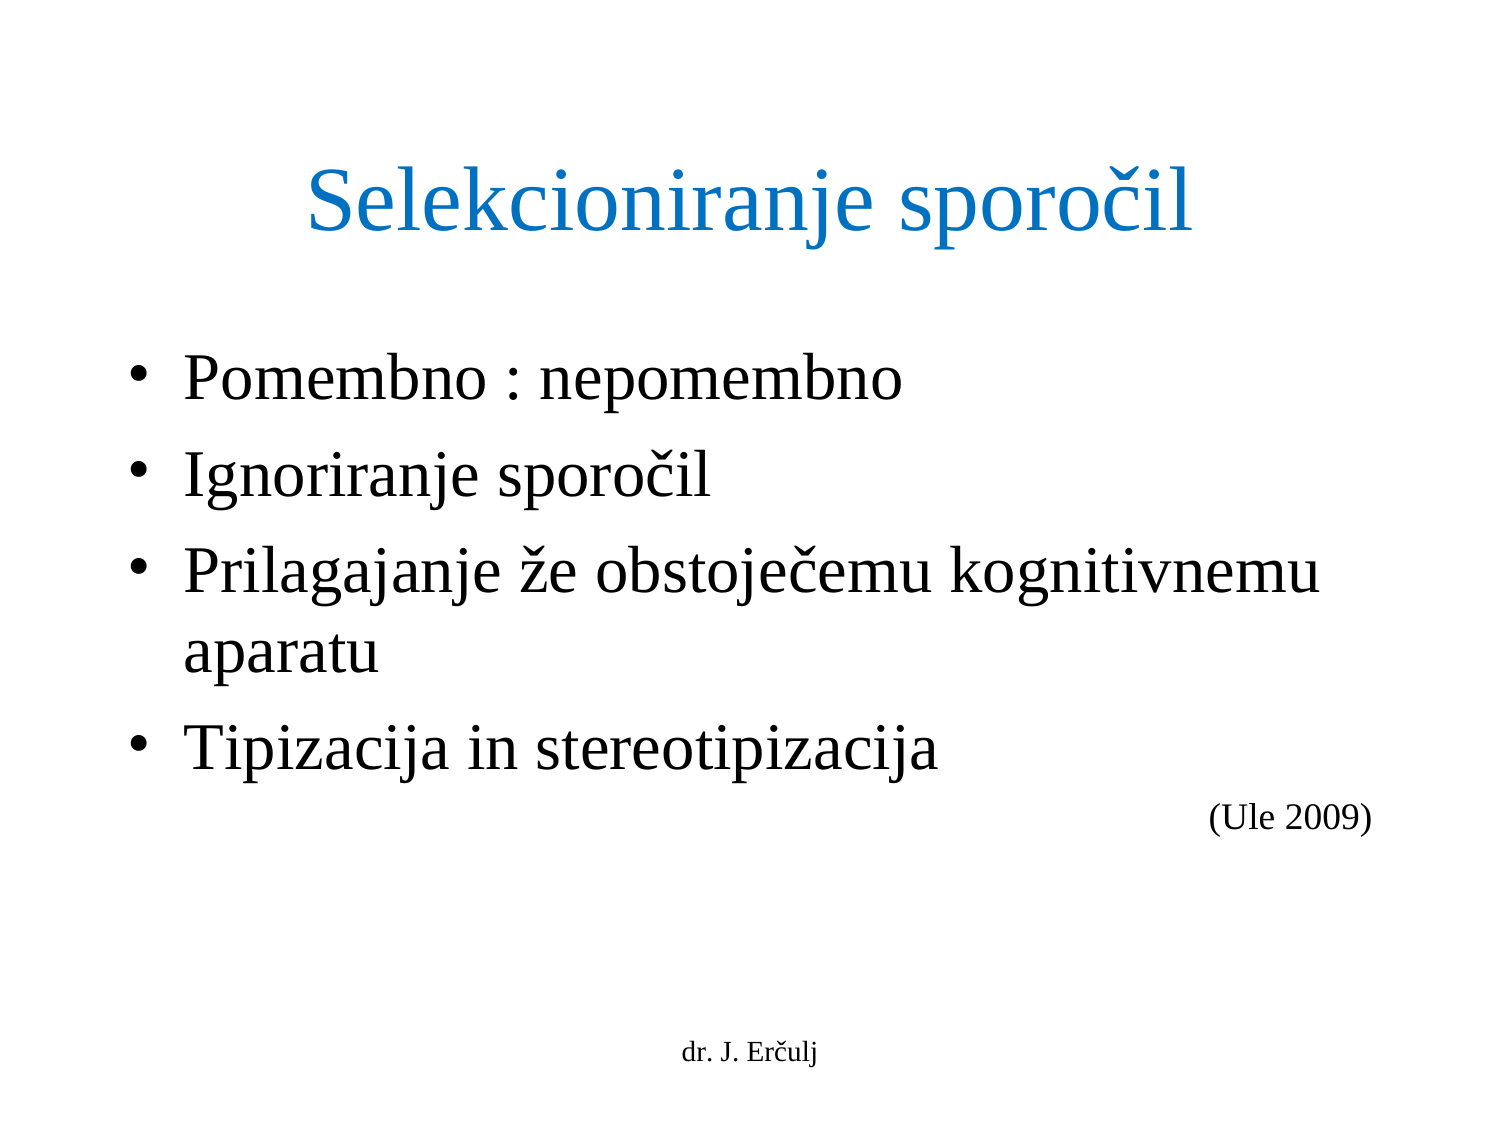

# Selekcioniranje sporočil
Pomembno : nepomembno
Ignoriranje sporočil
Prilagajanje že obstoječemu kognitivnemu aparatu
Tipizacija in stereotipizacija
(Ule 2009)
dr. J. Erčulj